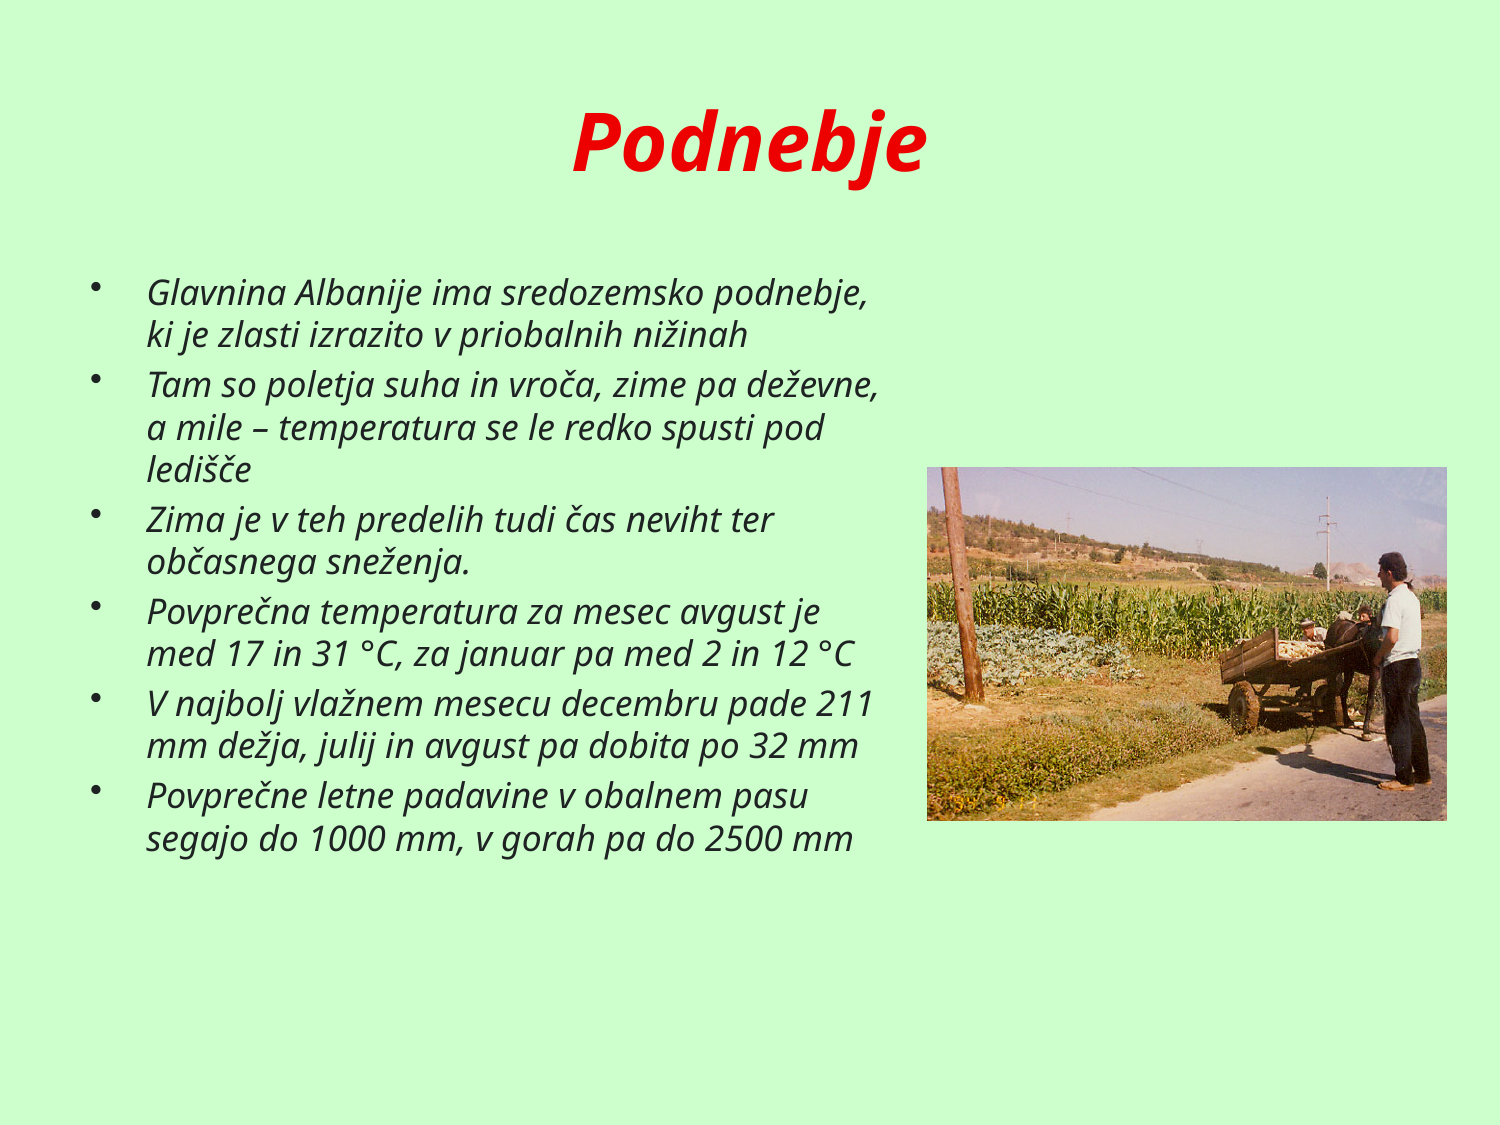

# Podnebje
Glavnina Albanije ima sredozemsko podnebje, ki je zlasti izrazito v priobalnih nižinah
Tam so poletja suha in vroča, zime pa deževne, a mile – temperatura se le redko spusti pod ledišče
Zima je v teh predelih tudi čas neviht ter občasnega sneženja.
Povprečna temperatura za mesec avgust je med 17 in 31 °C, za januar pa med 2 in 12 °C
V najbolj vlažnem mesecu decembru pade 211 mm dežja, julij in avgust pa dobita po 32 mm
Povprečne letne padavine v obalnem pasu segajo do 1000 mm, v gorah pa do 2500 mm